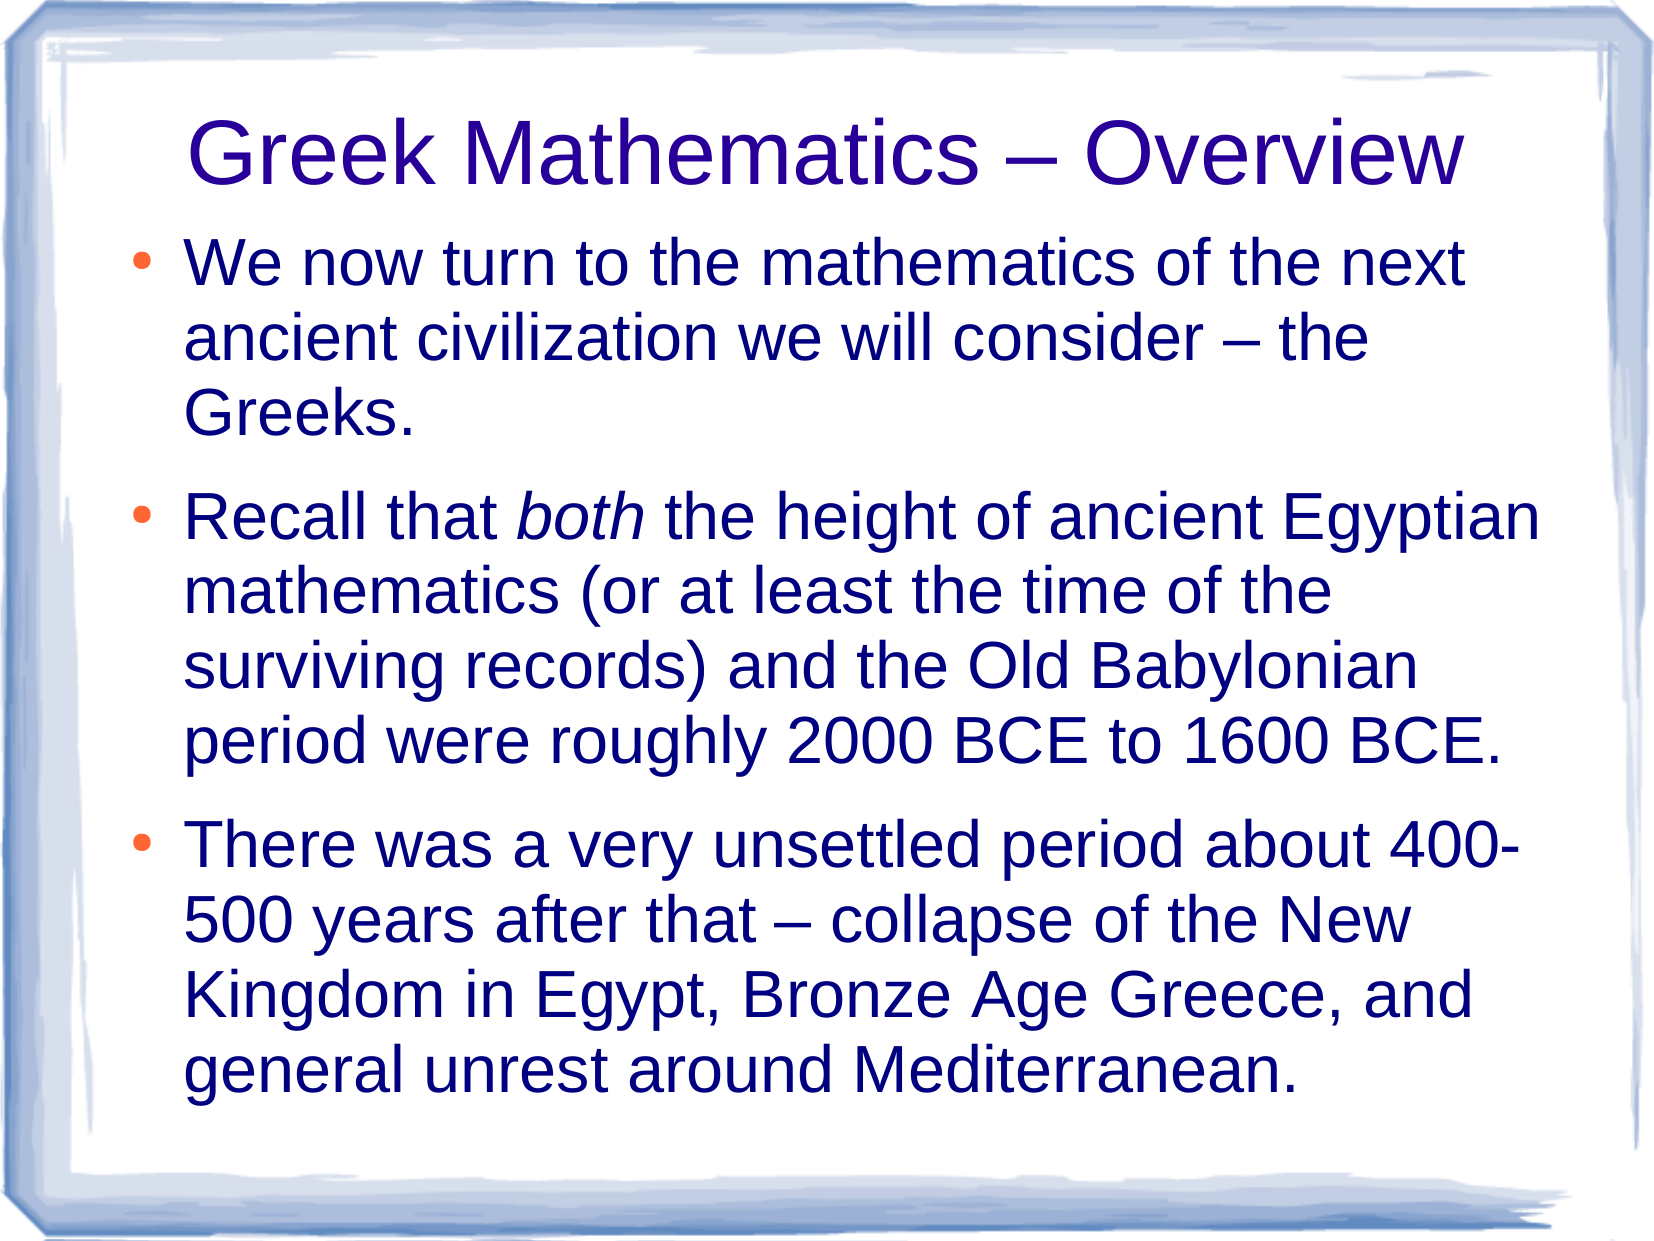

# Greek Mathematics – Overview
We now turn to the mathematics of the next ancient civilization we will consider – the Greeks.
Recall that both the height of ancient Egyptian mathematics (or at least the time of the surviving records) and the Old Babylonian period were roughly 2000 BCE to 1600 BCE.
There was a very unsettled period about 400-500 years after that – collapse of the New Kingdom in Egypt, Bronze Age Greece, and general unrest around Mediterranean.